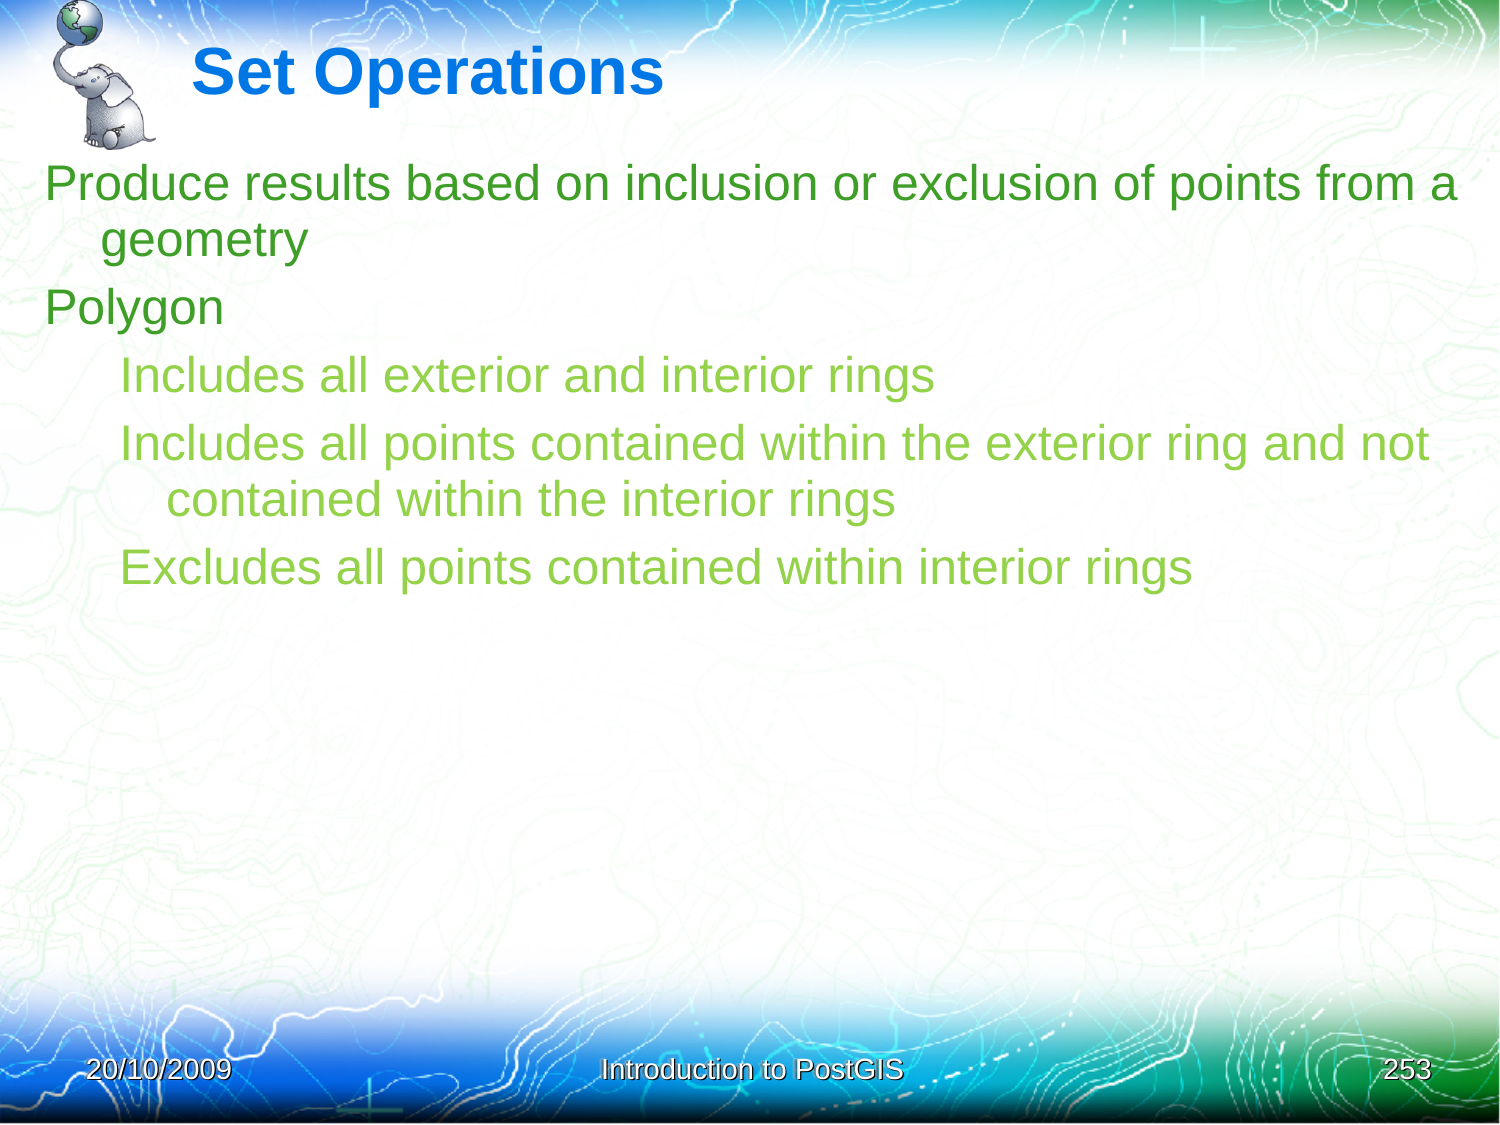

# Set Operations
Produce results based on inclusion or exclusion of points from a geometry
Polygon
Includes all exterior and interior rings
Includes all points contained within the exterior ring and not contained within the interior rings
Excludes all points contained within interior rings
20/10/2009
Introduction to PostGIS
253